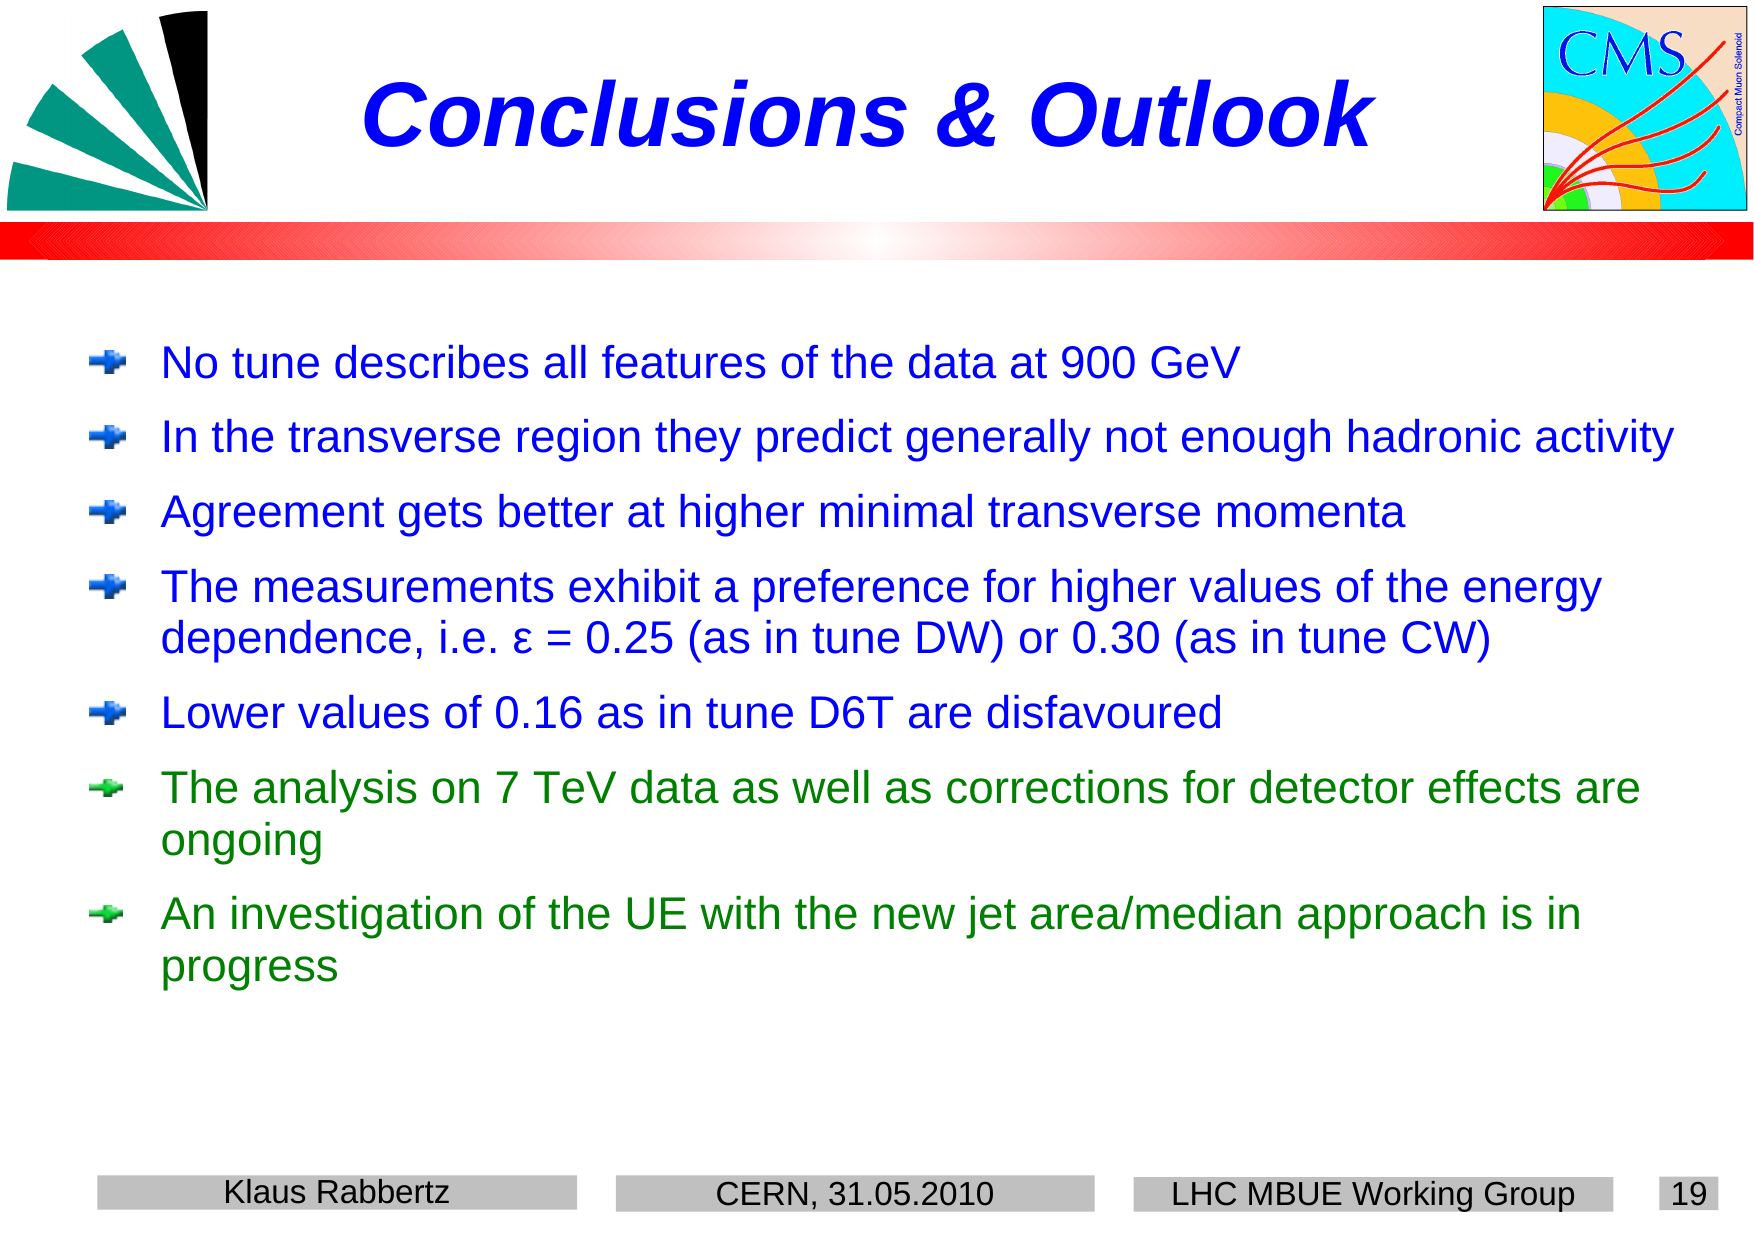

# Conclusions & Outlook
No tune describes all features of the data at 900 GeV
In the transverse region they predict generally not enough hadronic activity
Agreement gets better at higher minimal transverse momenta
The measurements exhibit a preference for higher values of the energy dependence, i.e. ε = 0.25 (as in tune DW) or 0.30 (as in tune CW)
Lower values of 0.16 as in tune D6T are disfavoured
The analysis on 7 TeV data as well as corrections for detector effects are ongoing
An investigation of the UE with the new jet area/median approach is in progress